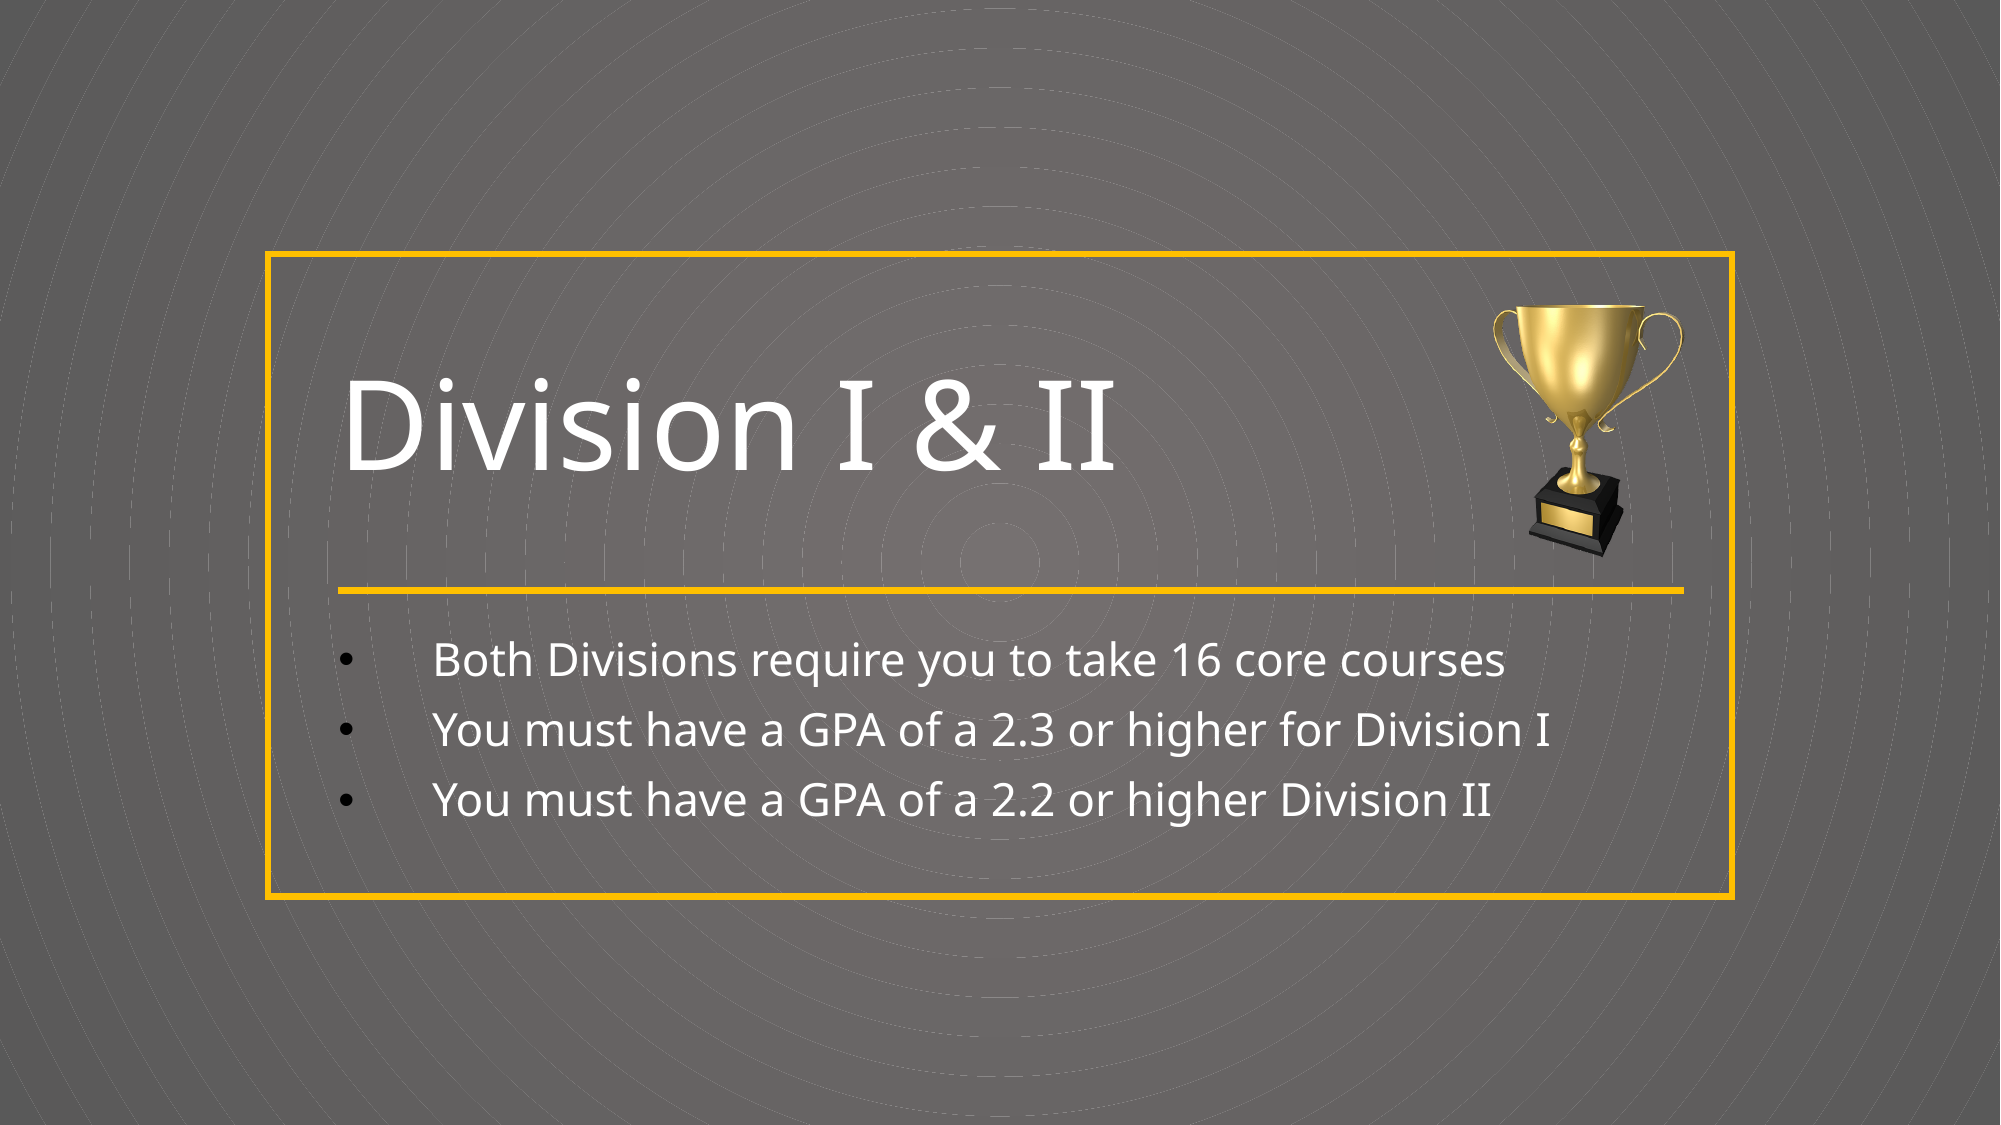

# Division I & II
Both Divisions require you to take 16 core courses
You must have a GPA of a 2.3 or higher for Division I
You must have a GPA of a 2.2 or higher Division II